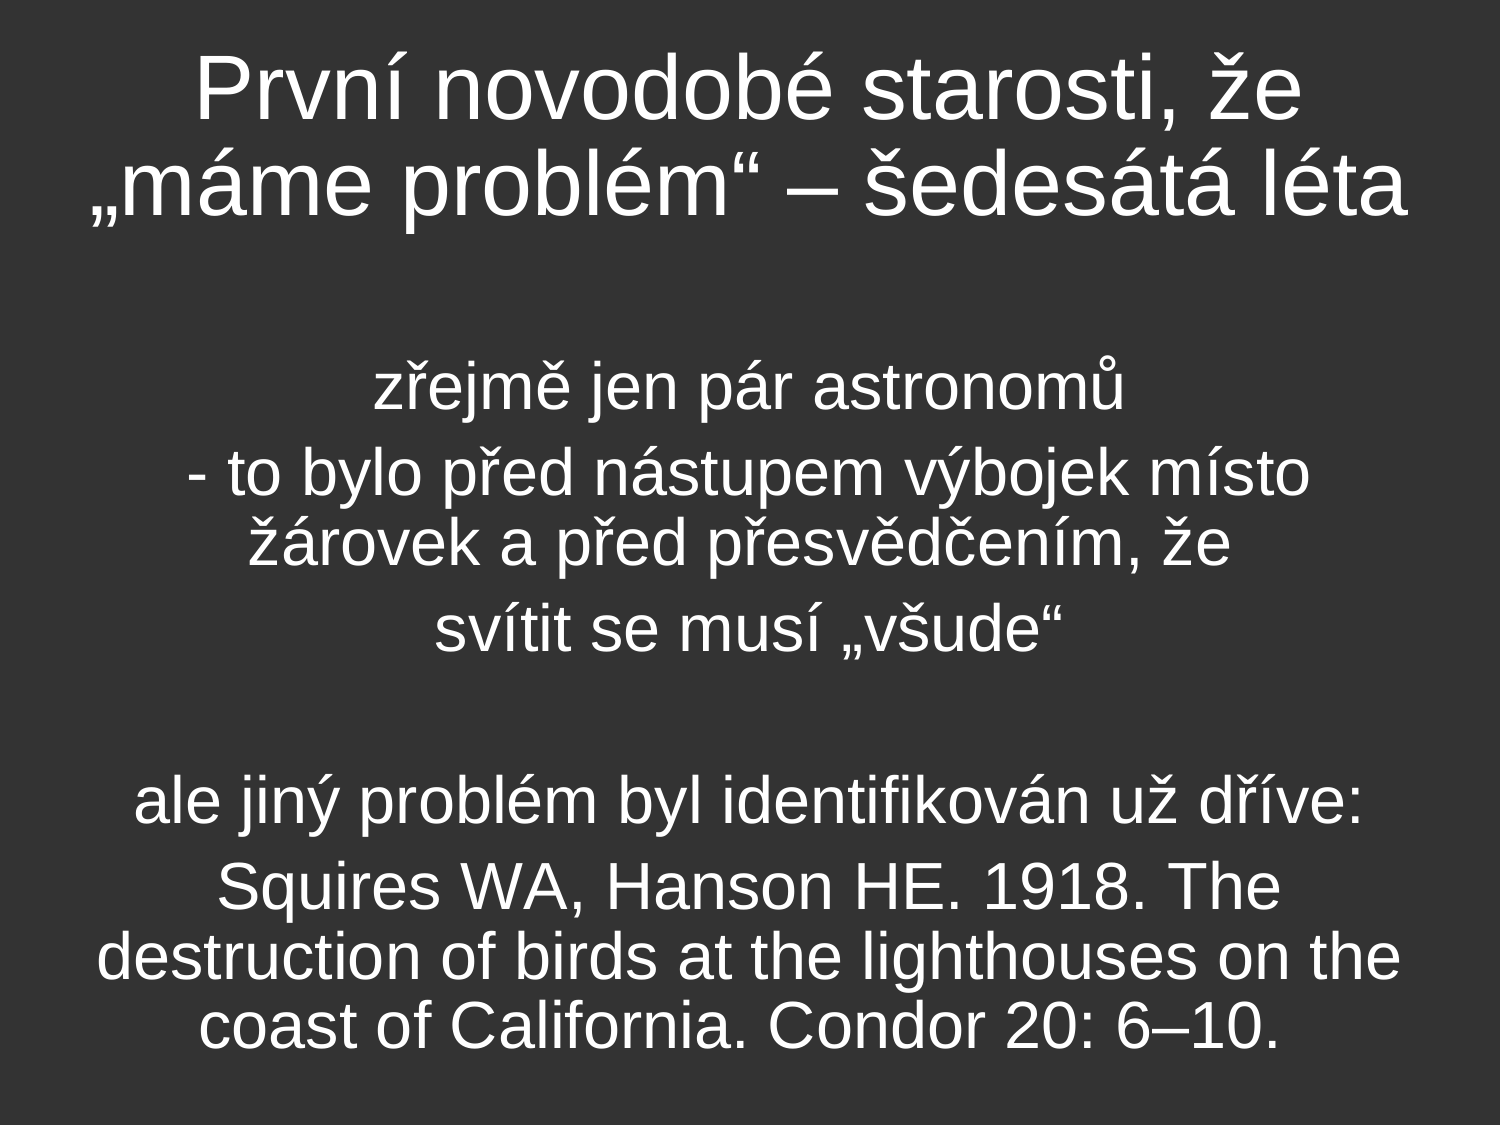

# První novodobé starosti, že „máme problém“ – šedesátá léta
zřejmě jen pár astronomů
- to bylo před nástupem výbojek místo žárovek a před přesvědčením, že
svítit se musí „všude“
ale jiný problém byl identifikován už dříve:
Squires WA, Hanson HE. 1918. The destruction of birds at the lighthouses on the coast of California. Condor 20: 6–10.